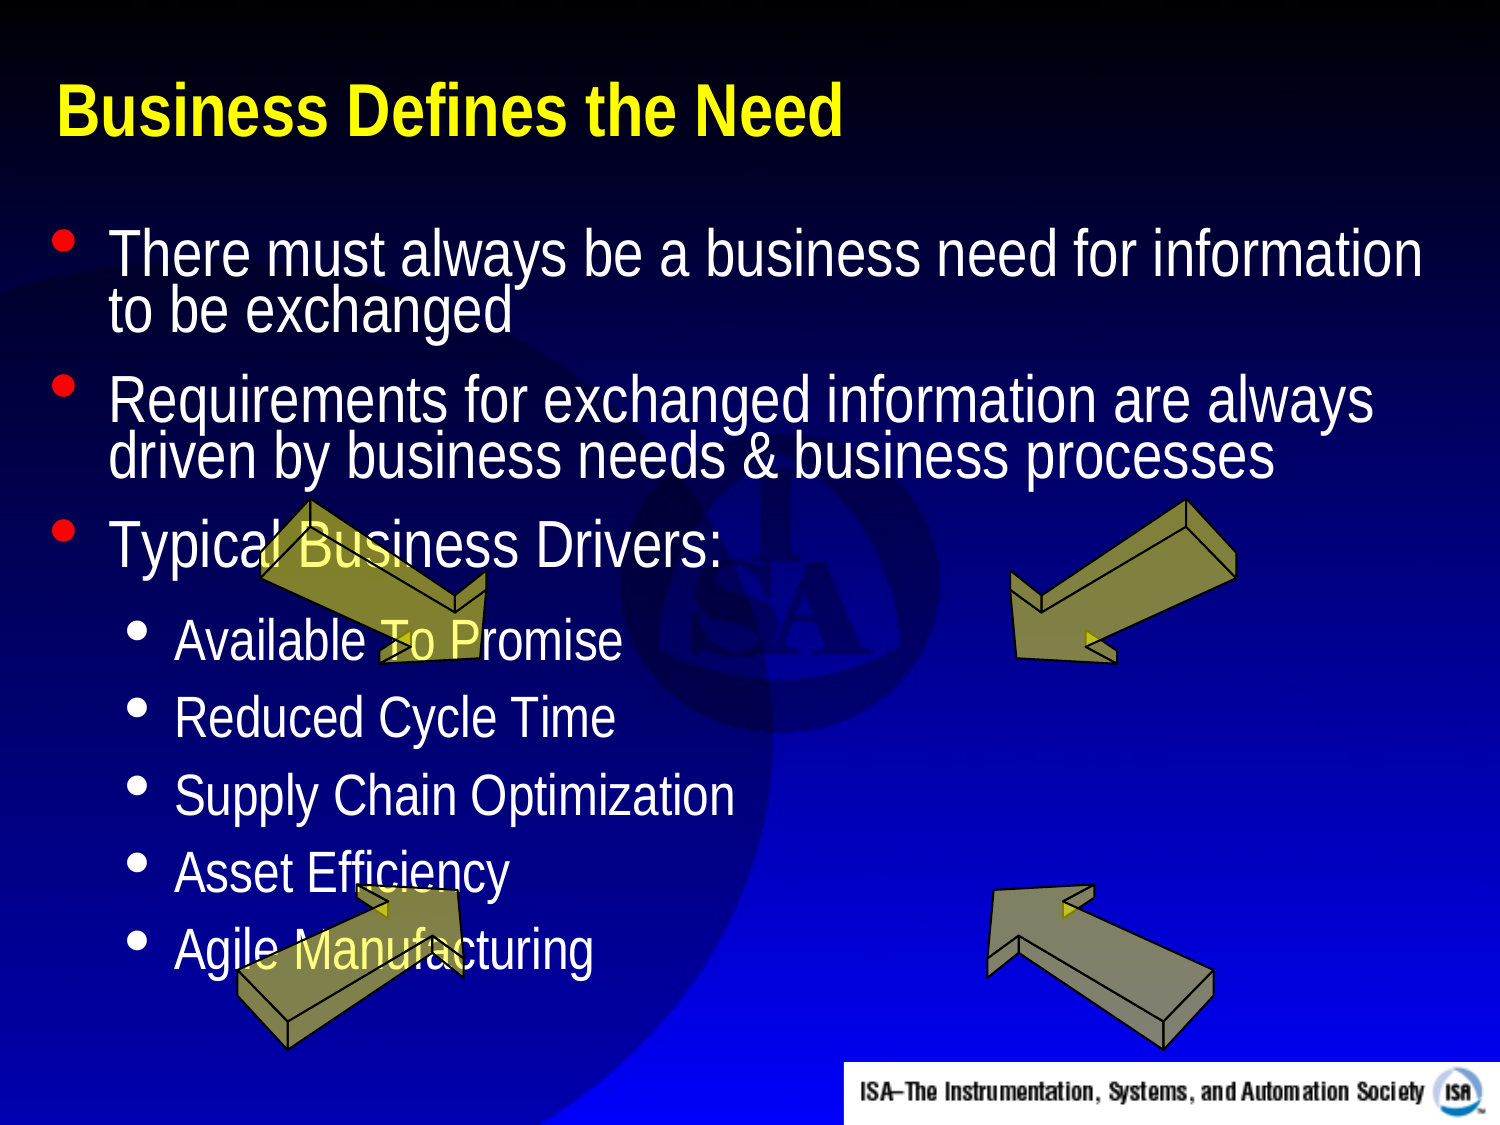

# Business Defines the Need
There must always be a business need for information to be exchanged
Requirements for exchanged information are always driven by business needs & business processes
Typical Business Drivers:
Available To Promise
Reduced Cycle Time
Supply Chain Optimization
Asset Efficiency
Agile Manufacturing